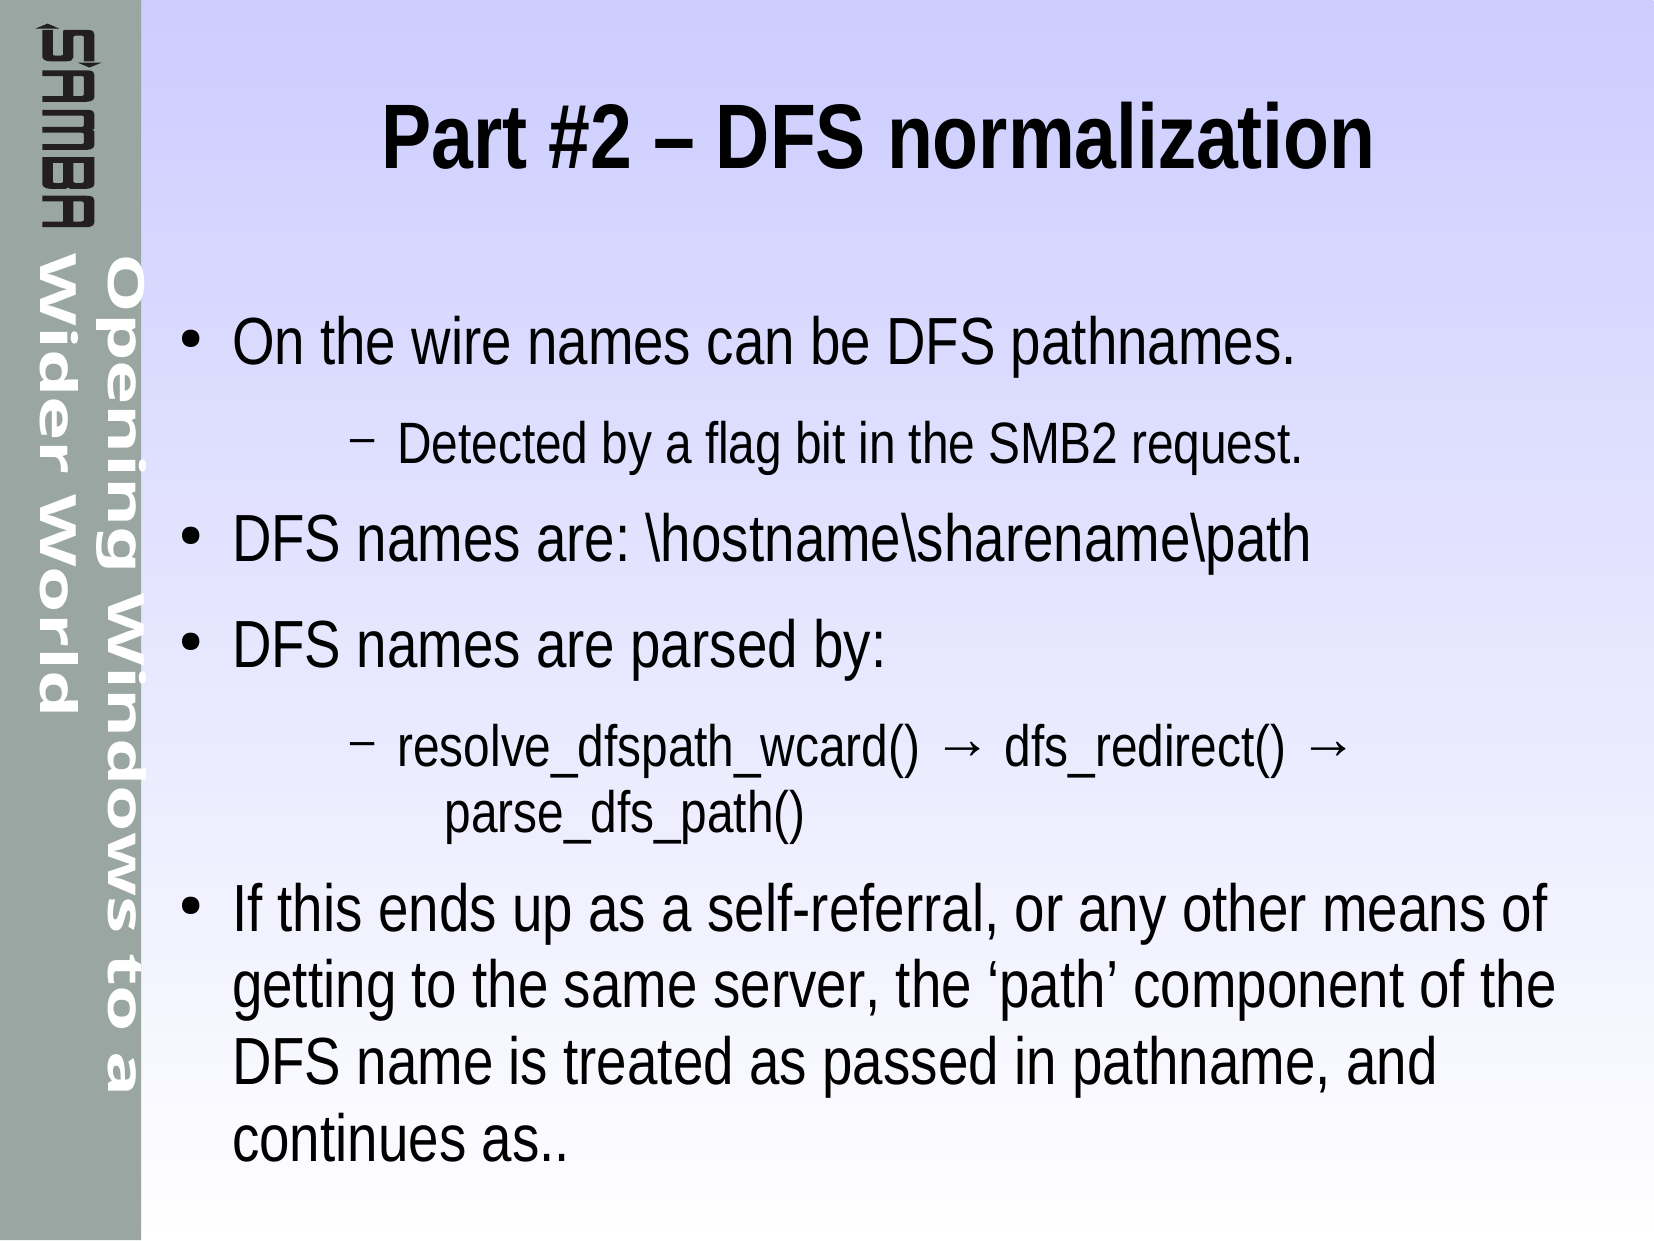

# Part #2 – DFS normalization
On the wire names can be DFS pathnames.
Detected by a flag bit in the SMB2 request.
DFS names are: \hostname\sharename\path
DFS names are parsed by:
resolve_dfspath_wcard() → dfs_redirect() → parse_dfs_path()
If this ends up as a self-referral, or any other means of getting to the same server, the ‘path’ component of the DFS name is treated as passed in pathname, and continues as..